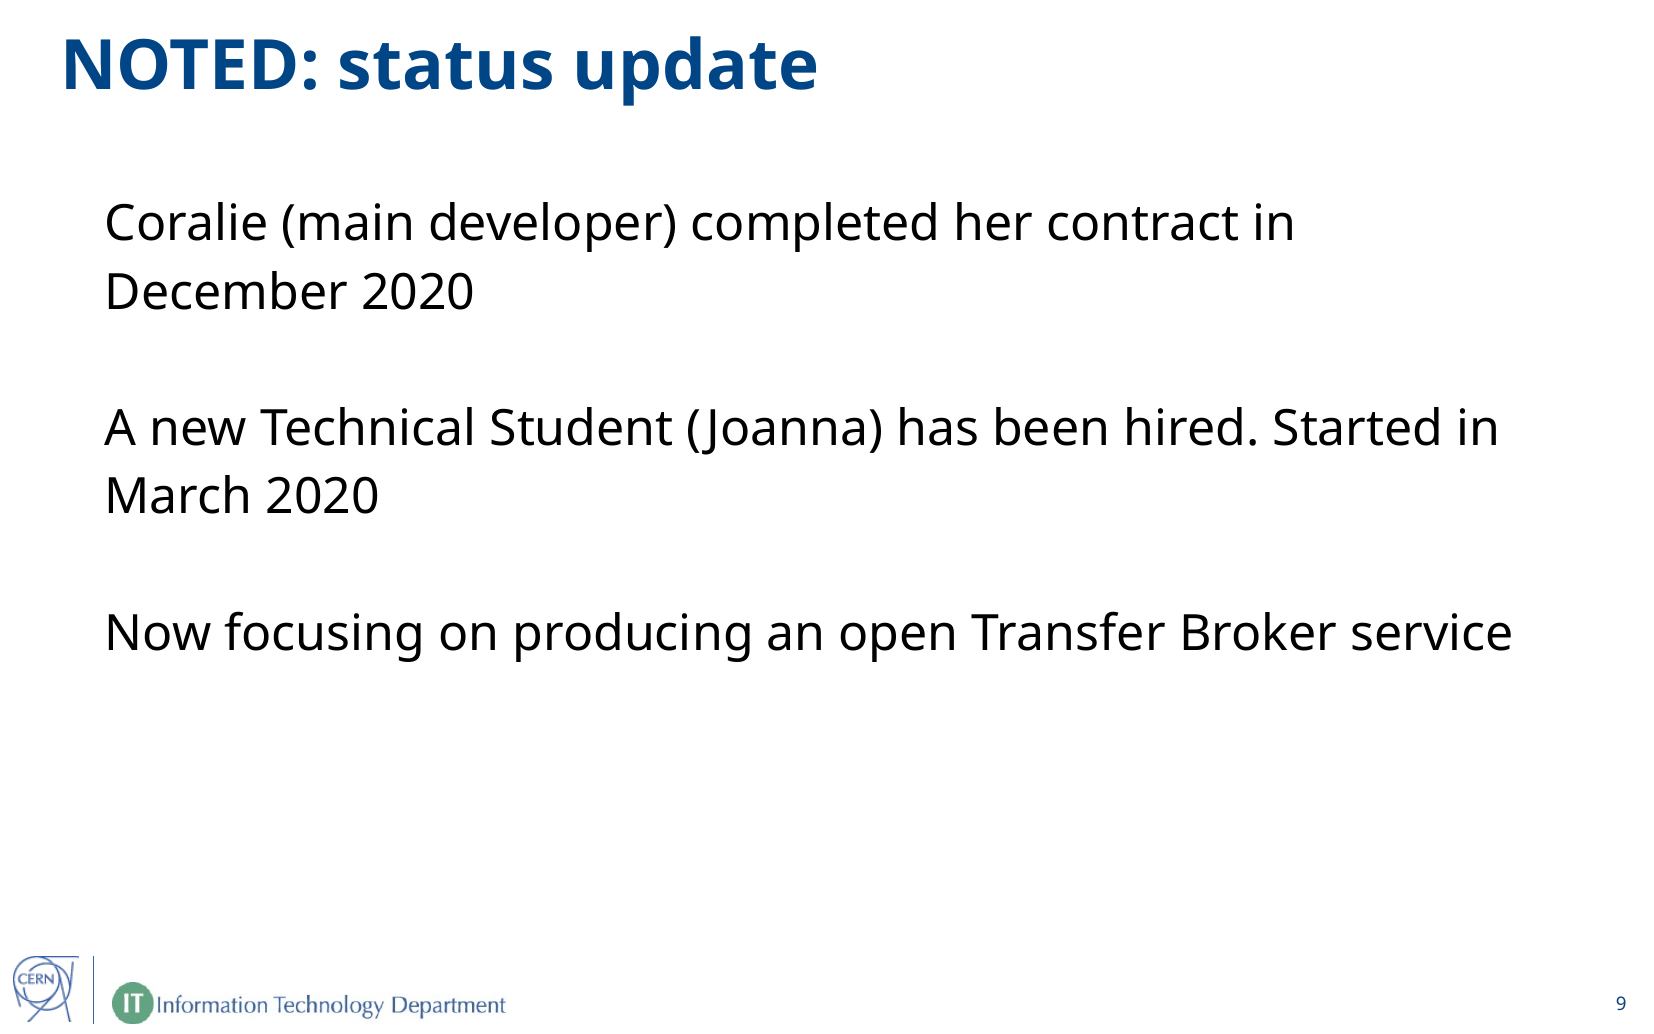

# NOTED: status update
Coralie (main developer) completed her contract in December 2020
A new Technical Student (Joanna) has been hired. Started in March 2020
Now focusing on producing an open Transfer Broker service